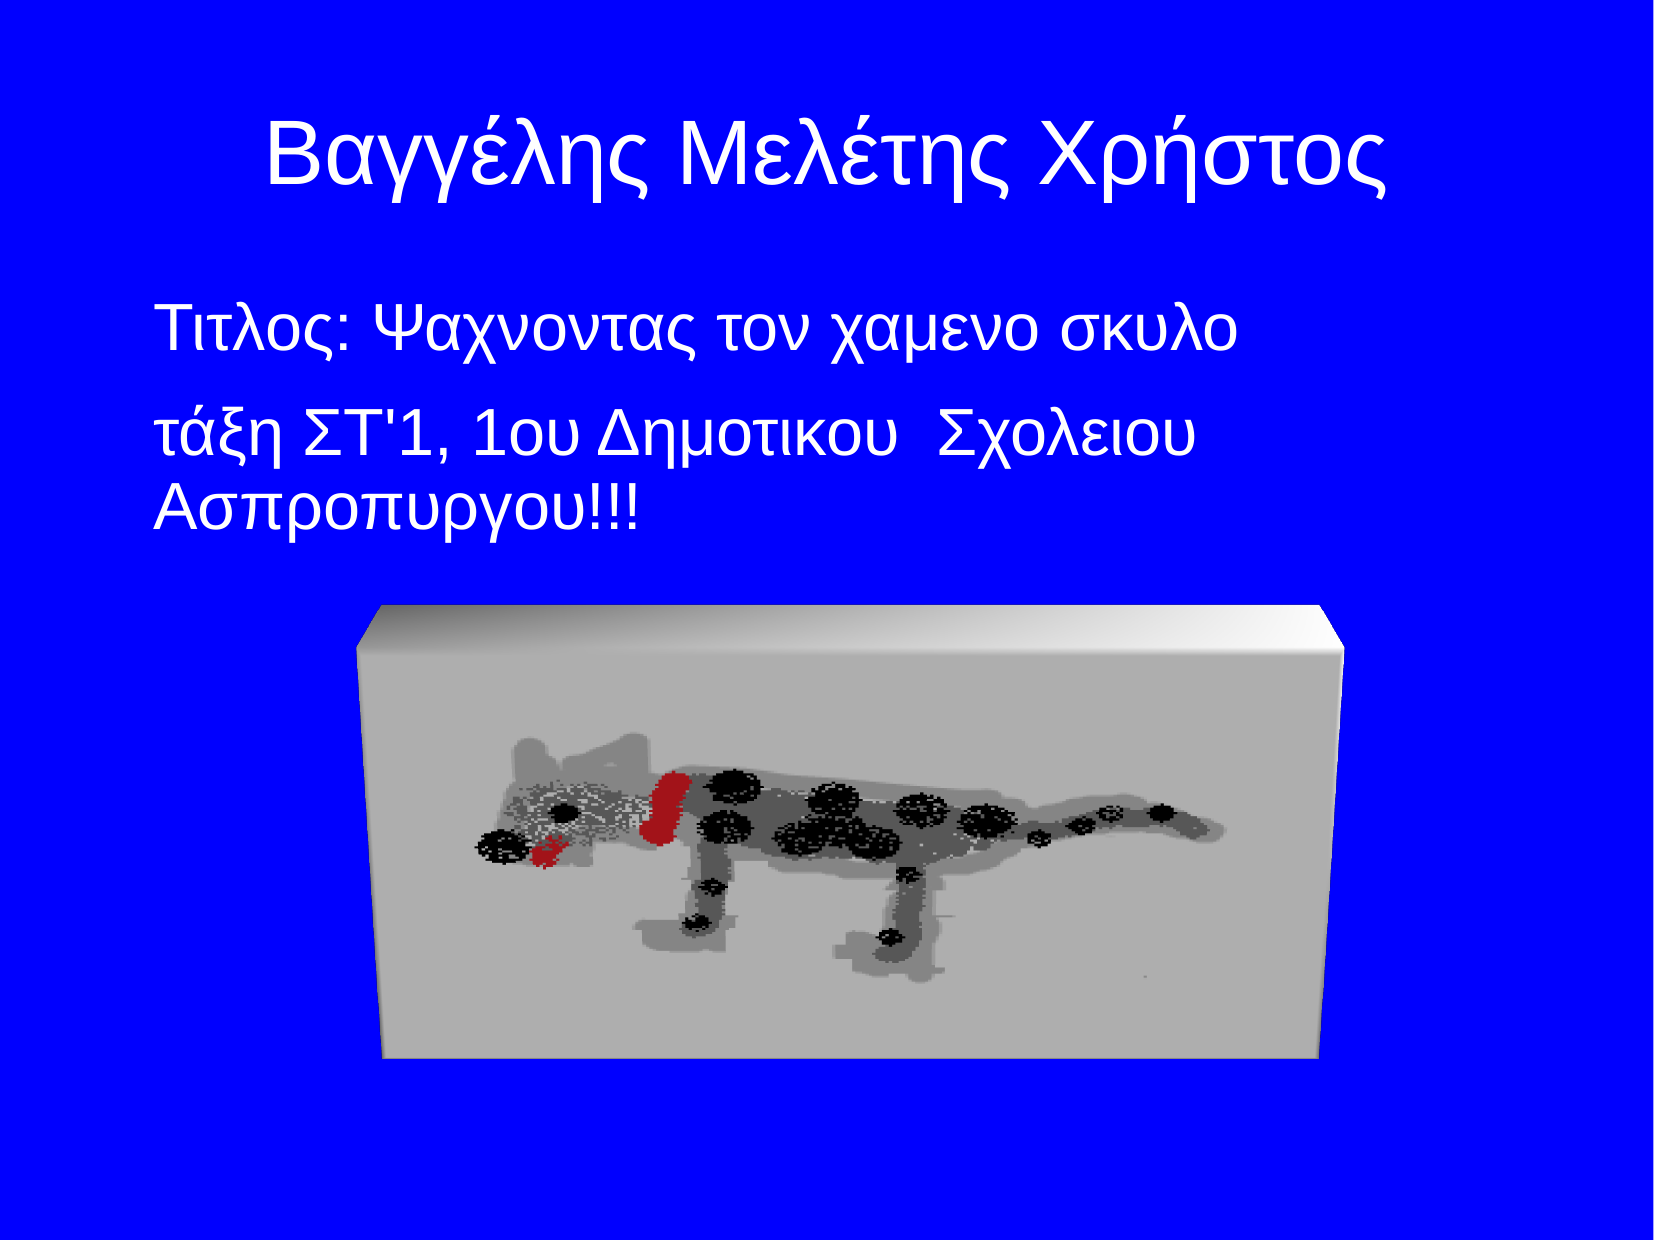

# Βαγγέλης Μελέτης Χρήστος
Τιτλος: Ψαχνοντας τον χαμενο σκυλο
τάξη ΣΤ'1, 1ου Δημοτικου Σχολειου Ασπροπυργου!!!